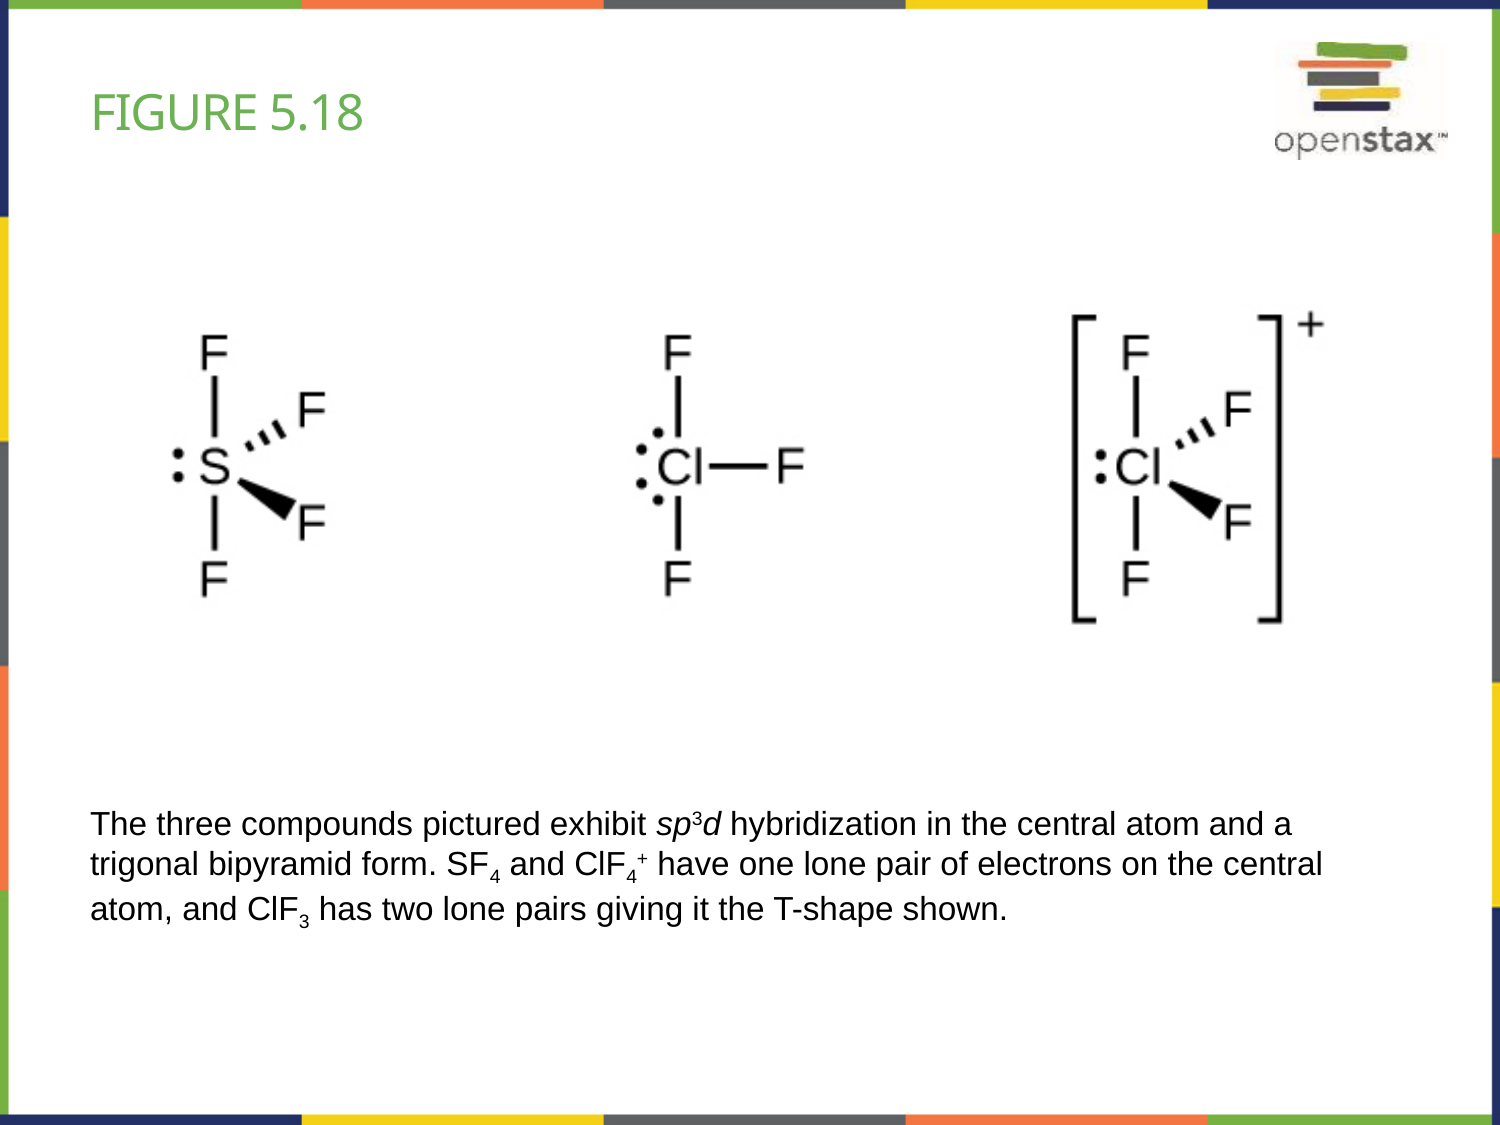

# Figure 5.18
The three compounds pictured exhibit sp3d hybridization in the central atom and a trigonal bipyramid form. SF4 and ClF4+ have one lone pair of electrons on the central atom, and ClF3 has two lone pairs giving it the T-shape shown.